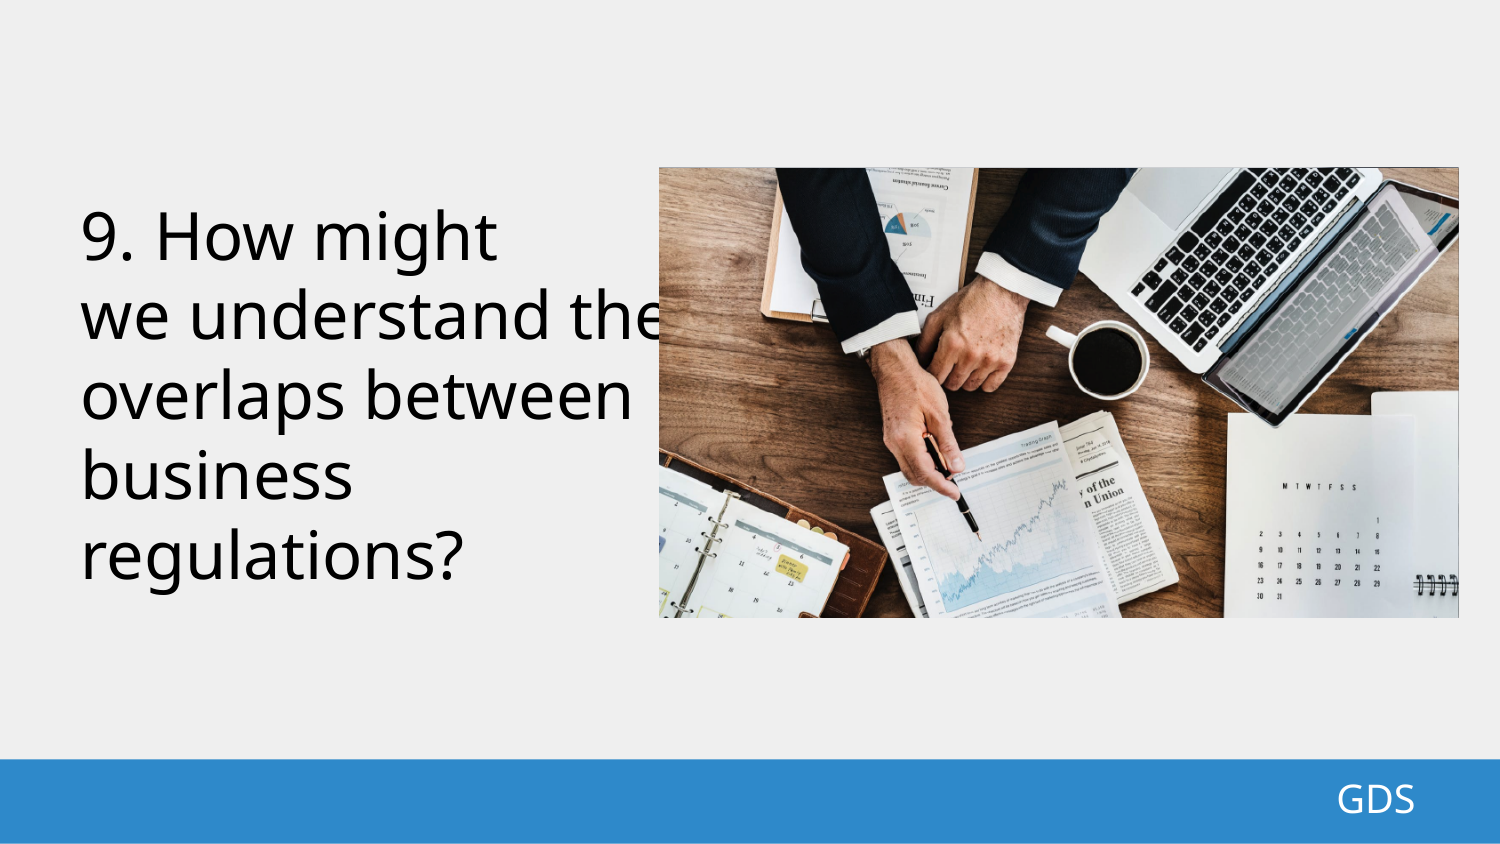

9. How might
we understand the overlaps between business regulations?